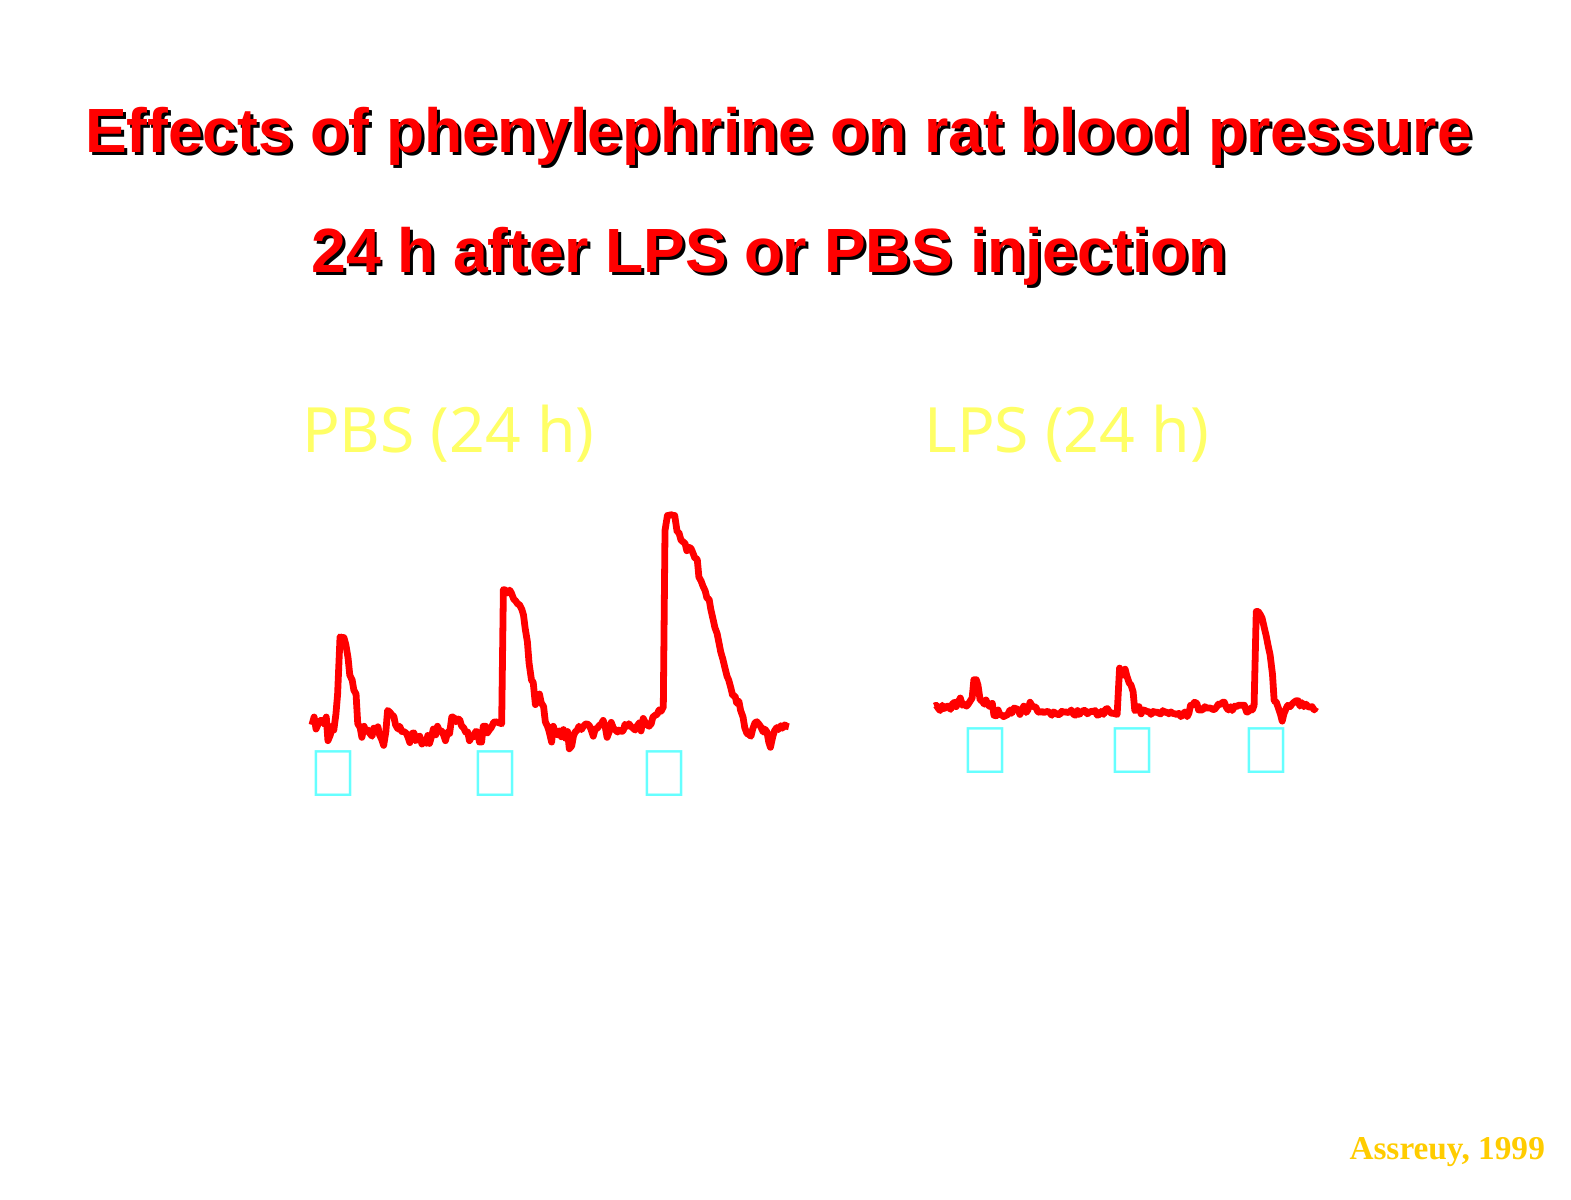

Effects of phenylephrine on rat blood pressure
24 h after LPS or PBS injection
PBS (24 h)
LPS (24 h)
150
150
5 min
120
120
MAP (mmHg)
90
90






3
10
30
3
10
30
60
60
Phe (nmol/kg)
Phe (nmol/kg)
30
30
Assreuy, 1999